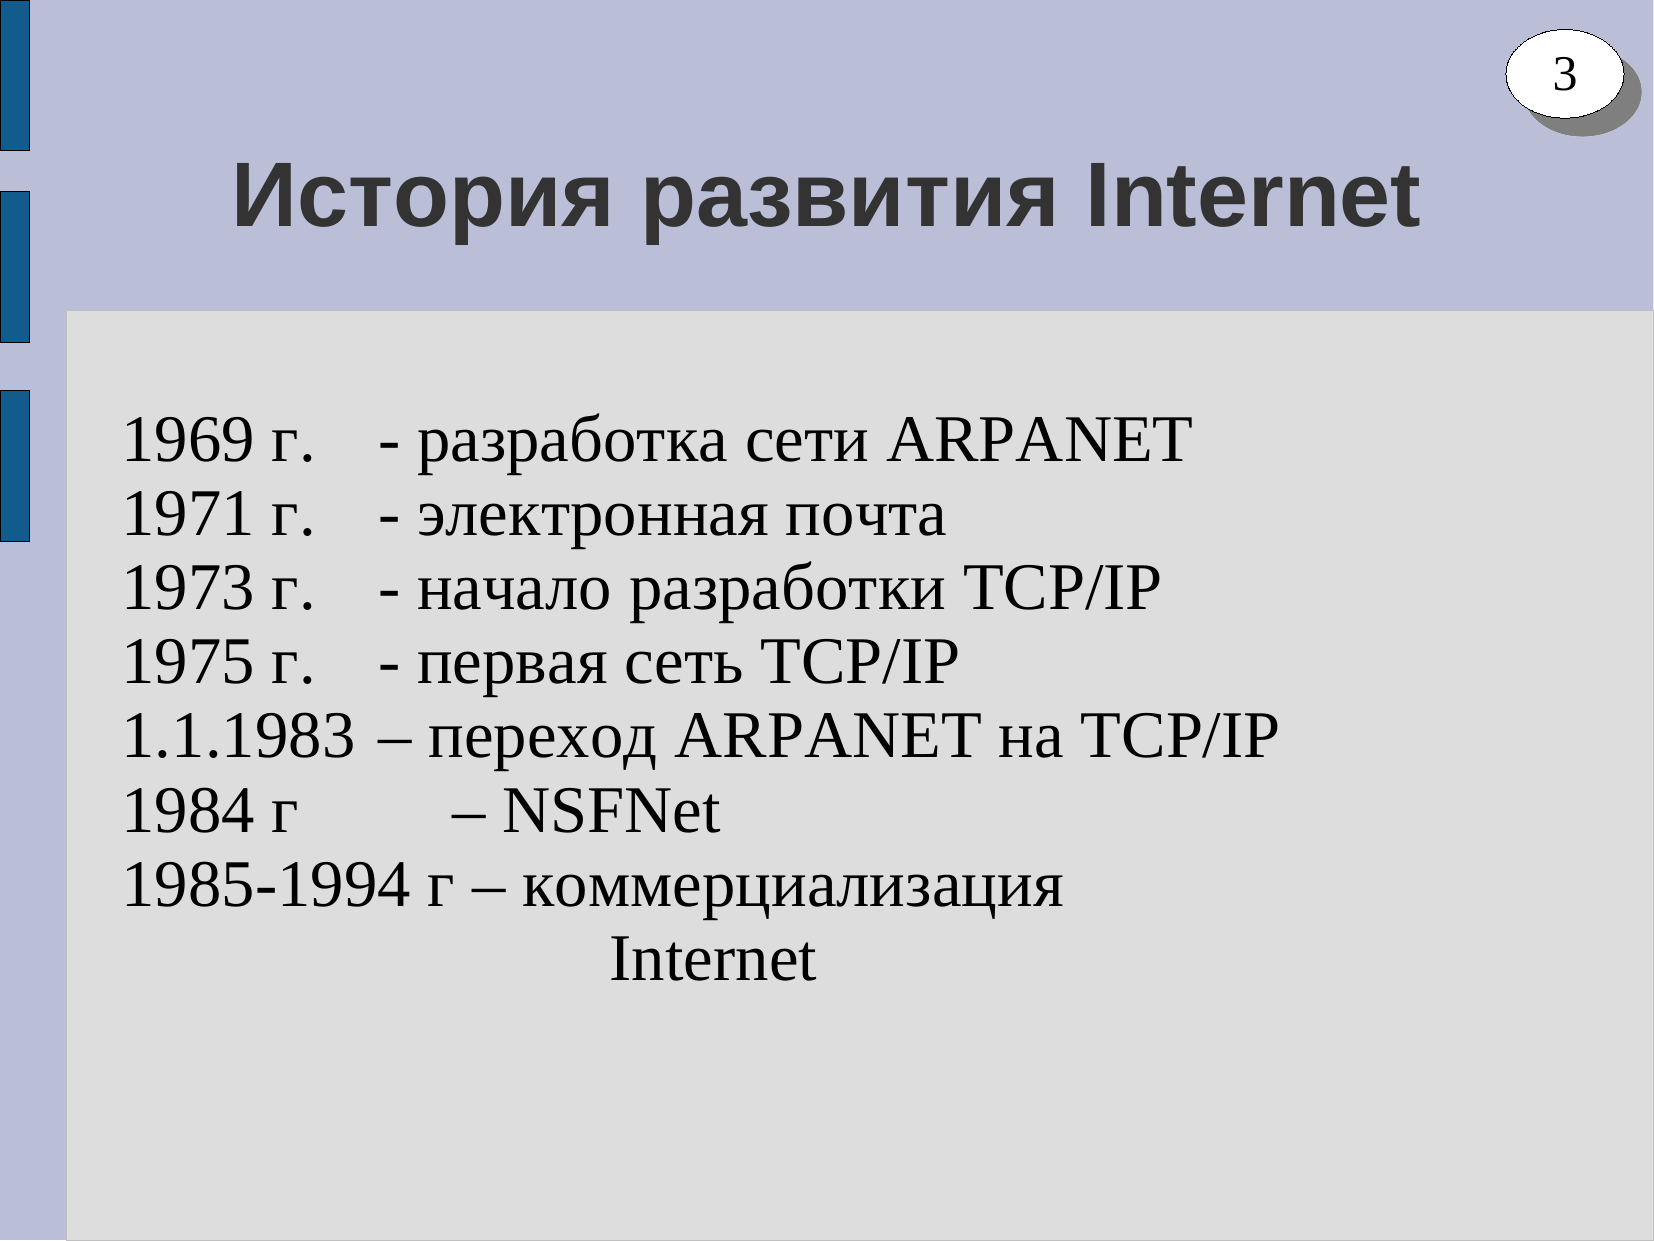

3
# История развития Internet
1969 г. 	- разработка сети ARPANET
1971 г. 	- электронная почта
1973 г. 	- начало разработки TCP/IP
1975 г. 	- первая сеть TCP/IP
1.1.1983 	– переход ARPANET на TCP/IP
1984 г 		– NSFNet
1985-1994 г – коммерциализация
					 Internet